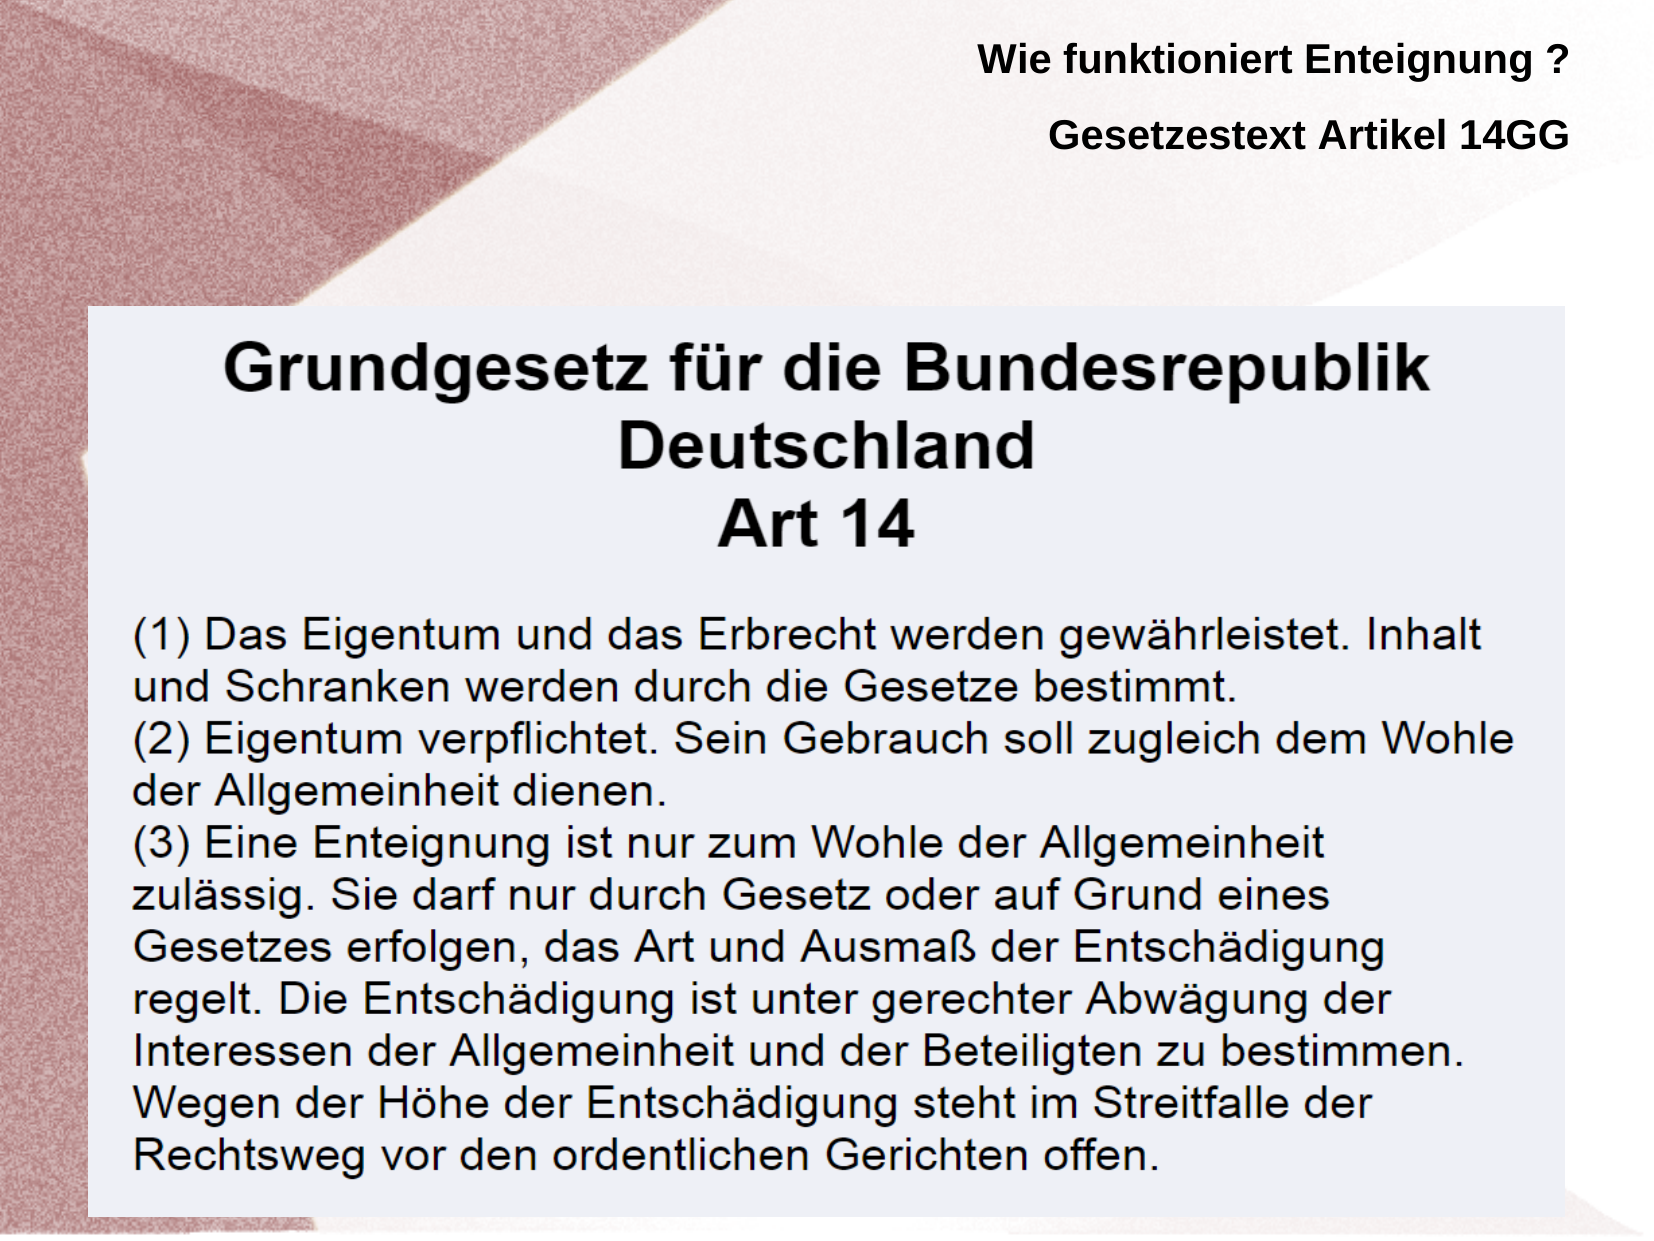

# Wie funktioniert Enteignung ?
Gesetzestext Artikel 14GG